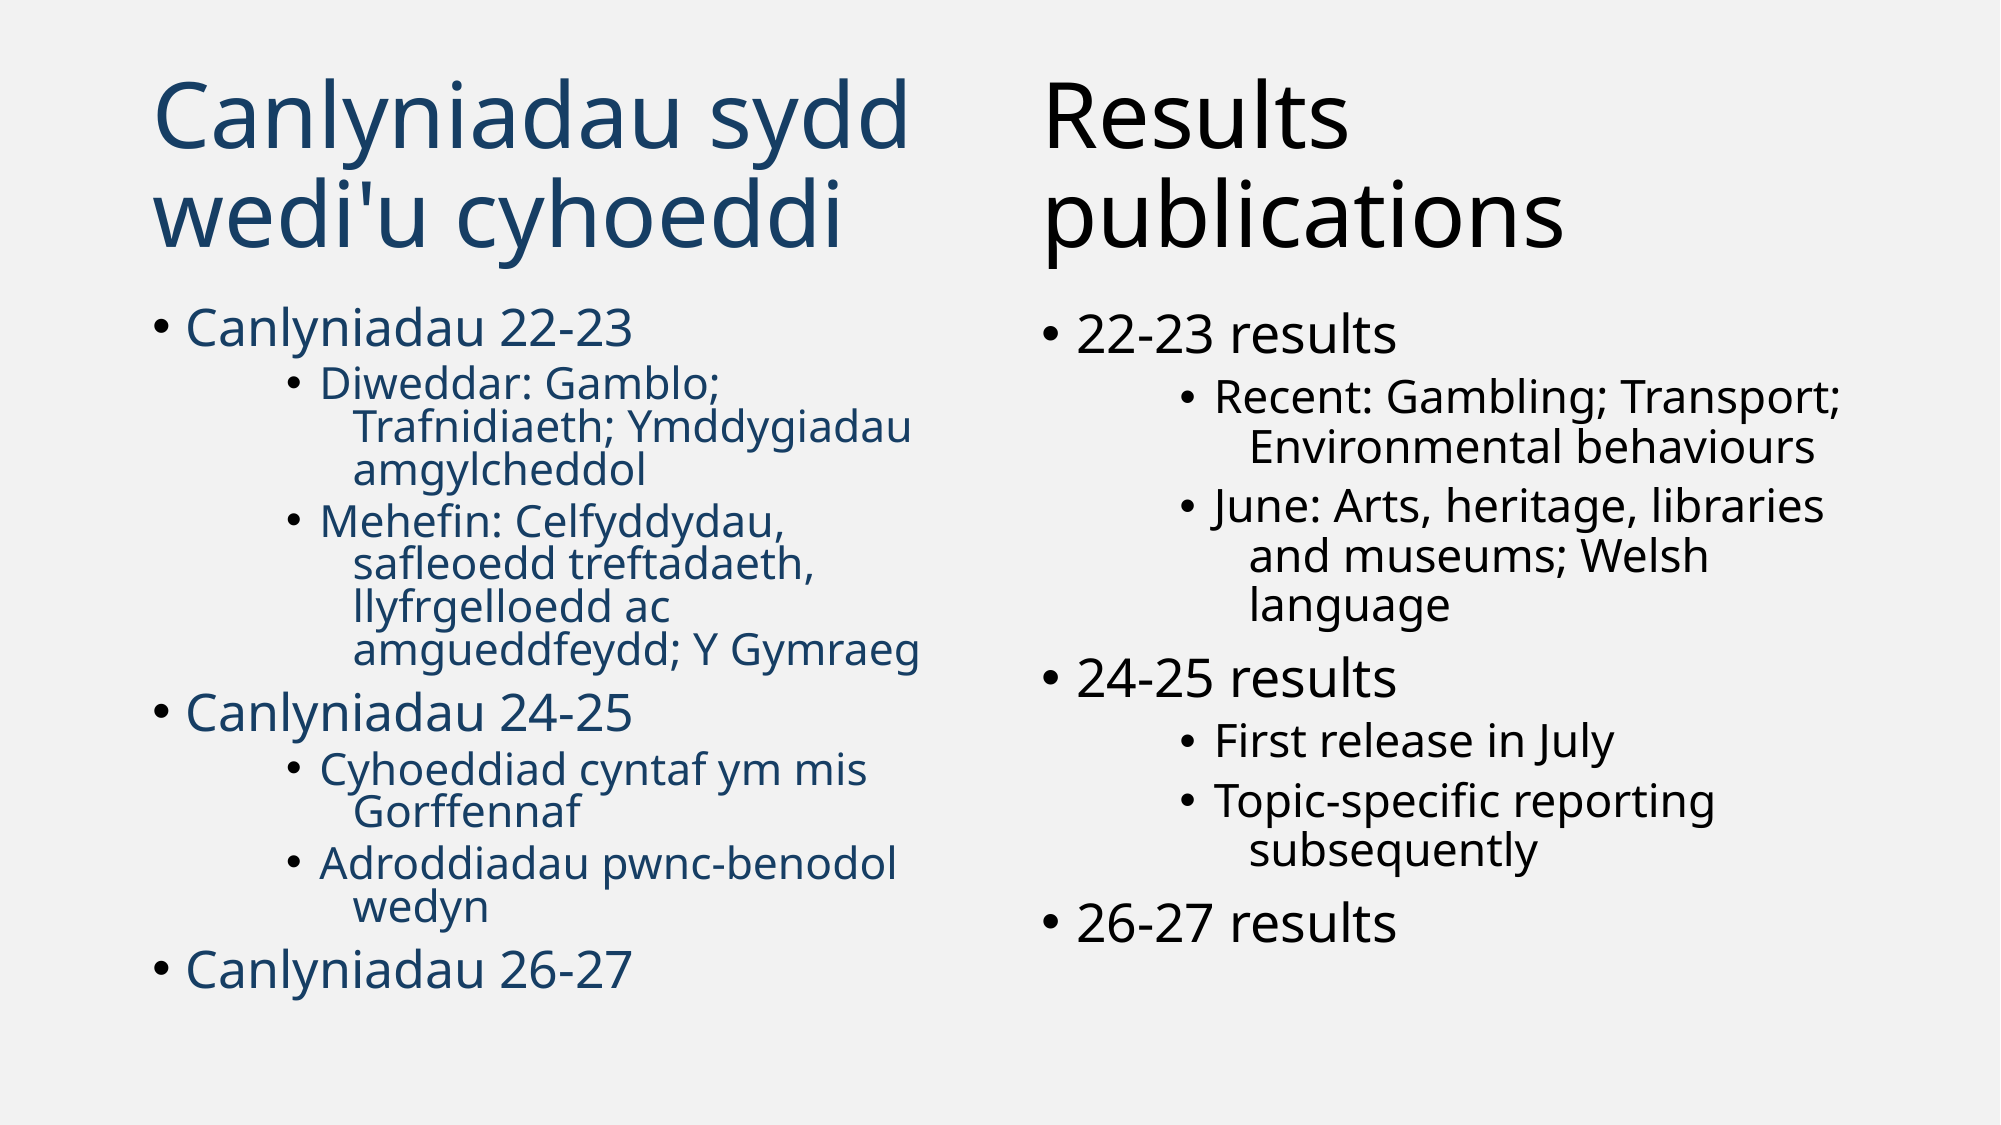

Canlyniadau sydd wedi'u cyhoeddi
# Results publications
Canlyniadau 22-23
Diweddar: Gamblo; Trafnidiaeth; Ymddygiadau amgylcheddol
Mehefin: Celfyddydau, safleoedd treftadaeth, llyfrgelloedd ac amgueddfeydd; Y Gymraeg
Canlyniadau 24-25
Cyhoeddiad cyntaf ym mis Gorffennaf
Adroddiadau pwnc-benodol wedyn
Canlyniadau 26-27
22-23 results
Recent: Gambling; Transport; Environmental behaviours
June: Arts, heritage, libraries and museums; Welsh language
24-25 results
First release in July
Topic-specific reporting subsequently
26-27 results